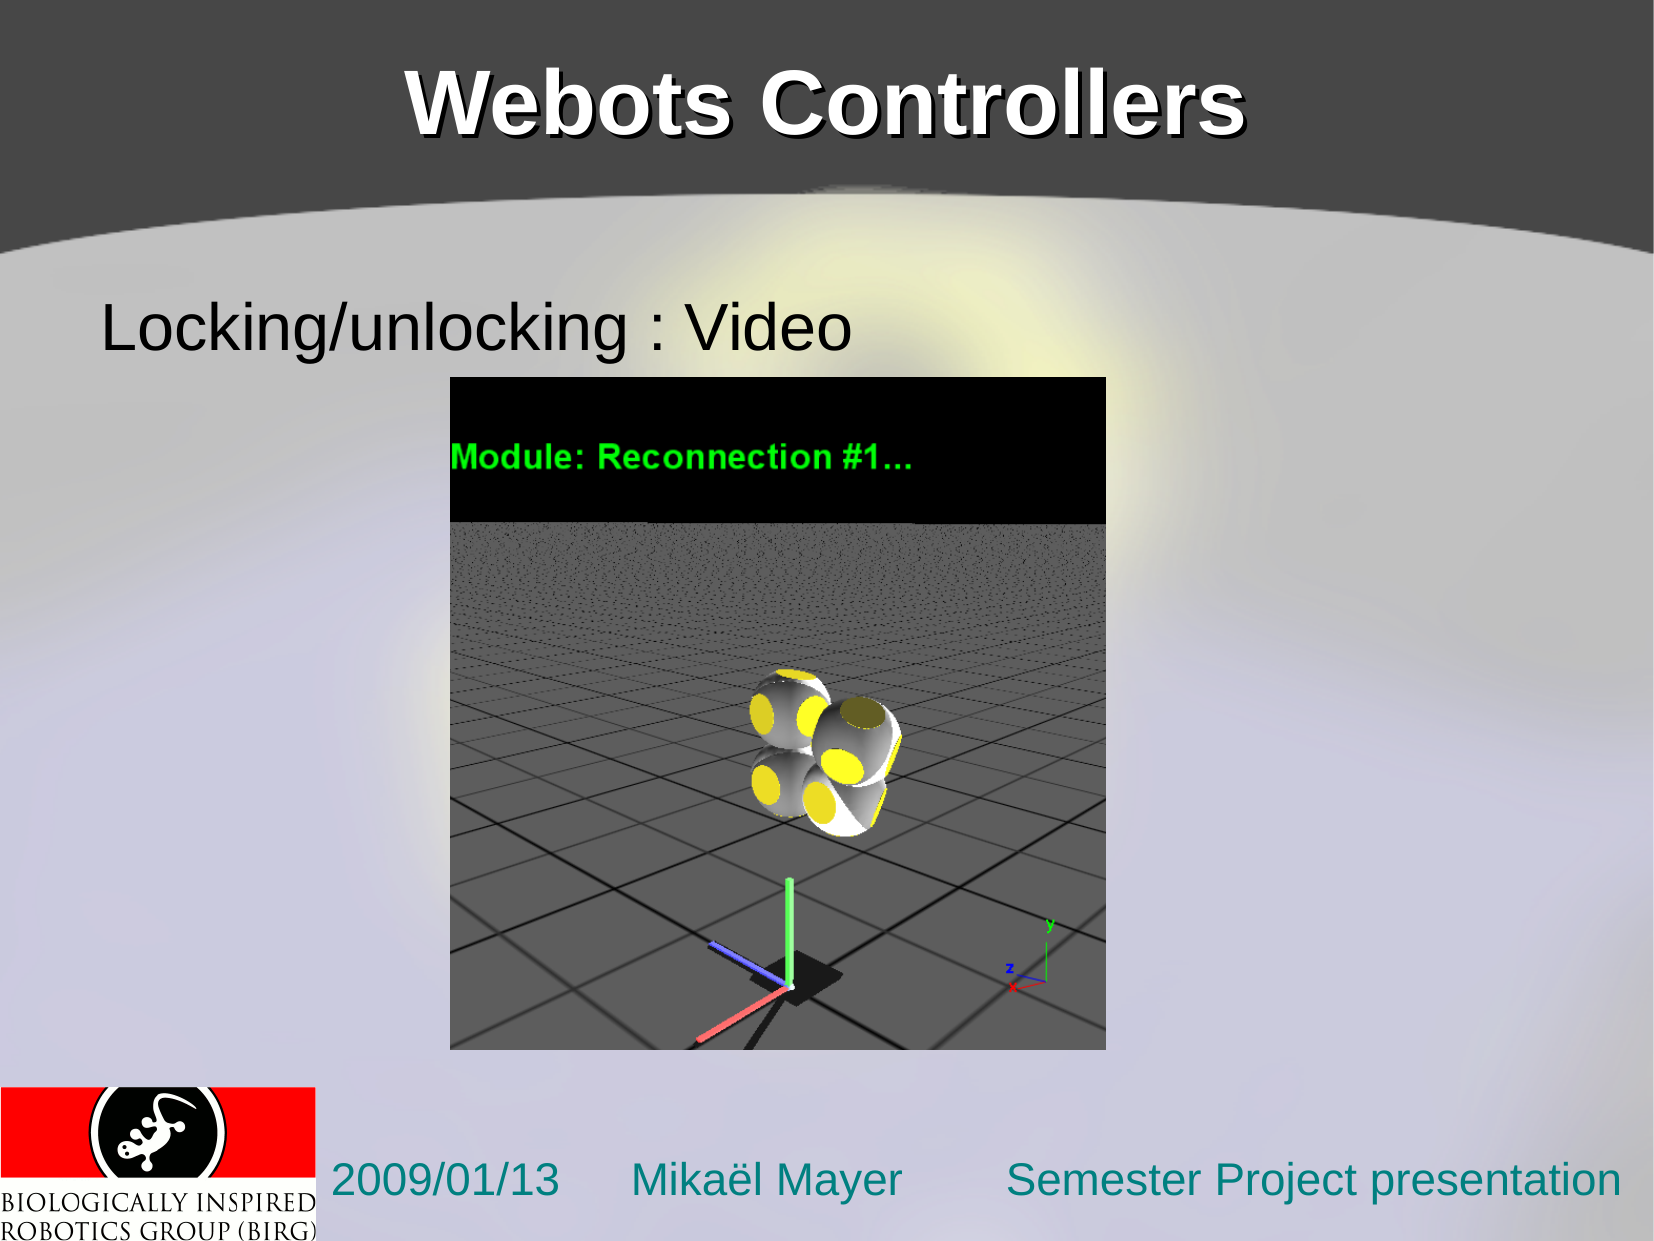

Webots Controllers
# Locking/unlocking : Video
2009/01/13	Mikaël Mayer		Semester Project presentation